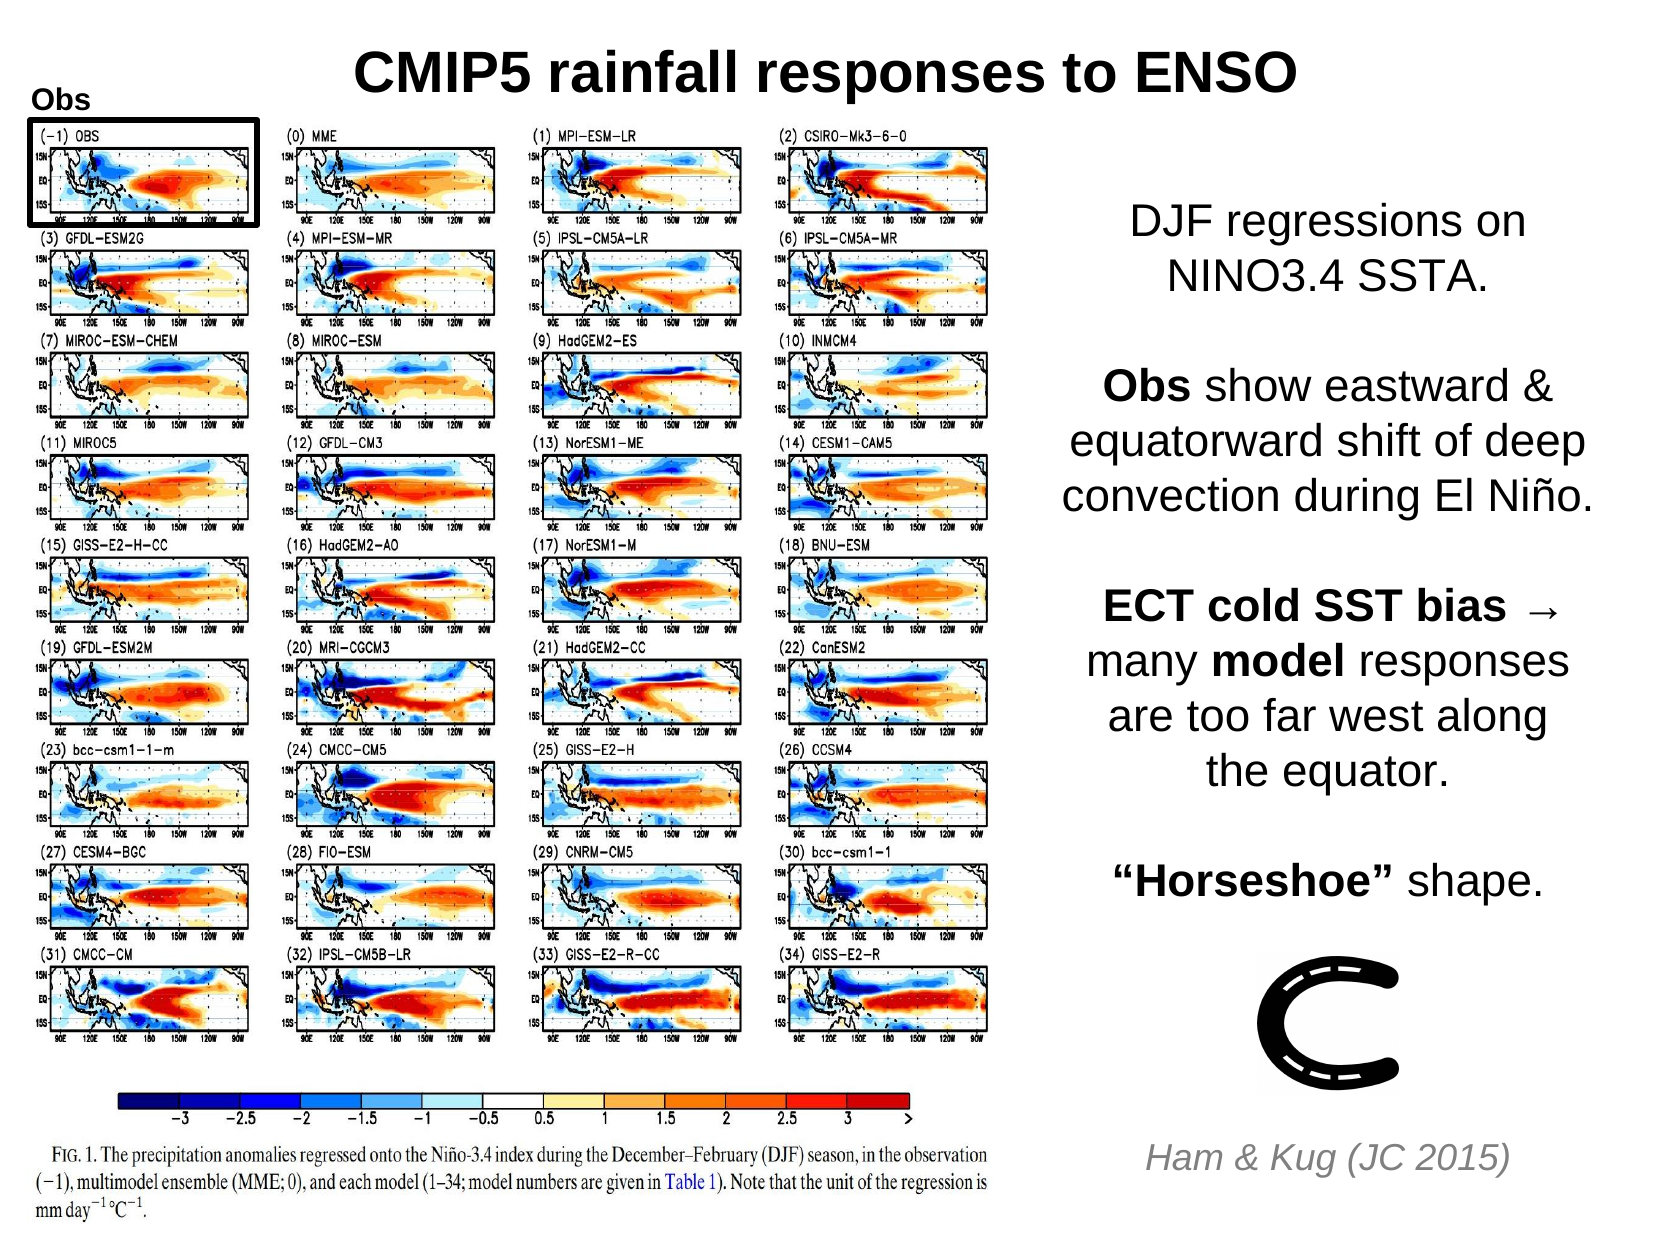

CMIP5 rainfall responses to ENSO
Obs
DJF regressions on
NINO3.4 SSTA.
Obs show eastward & equatorward shift of deep convection during El Niño.
 ECT cold SST bias → many model responses
are too far west along
the equator.
“Horseshoe” shape.
Ham & Kug (JC 2015)